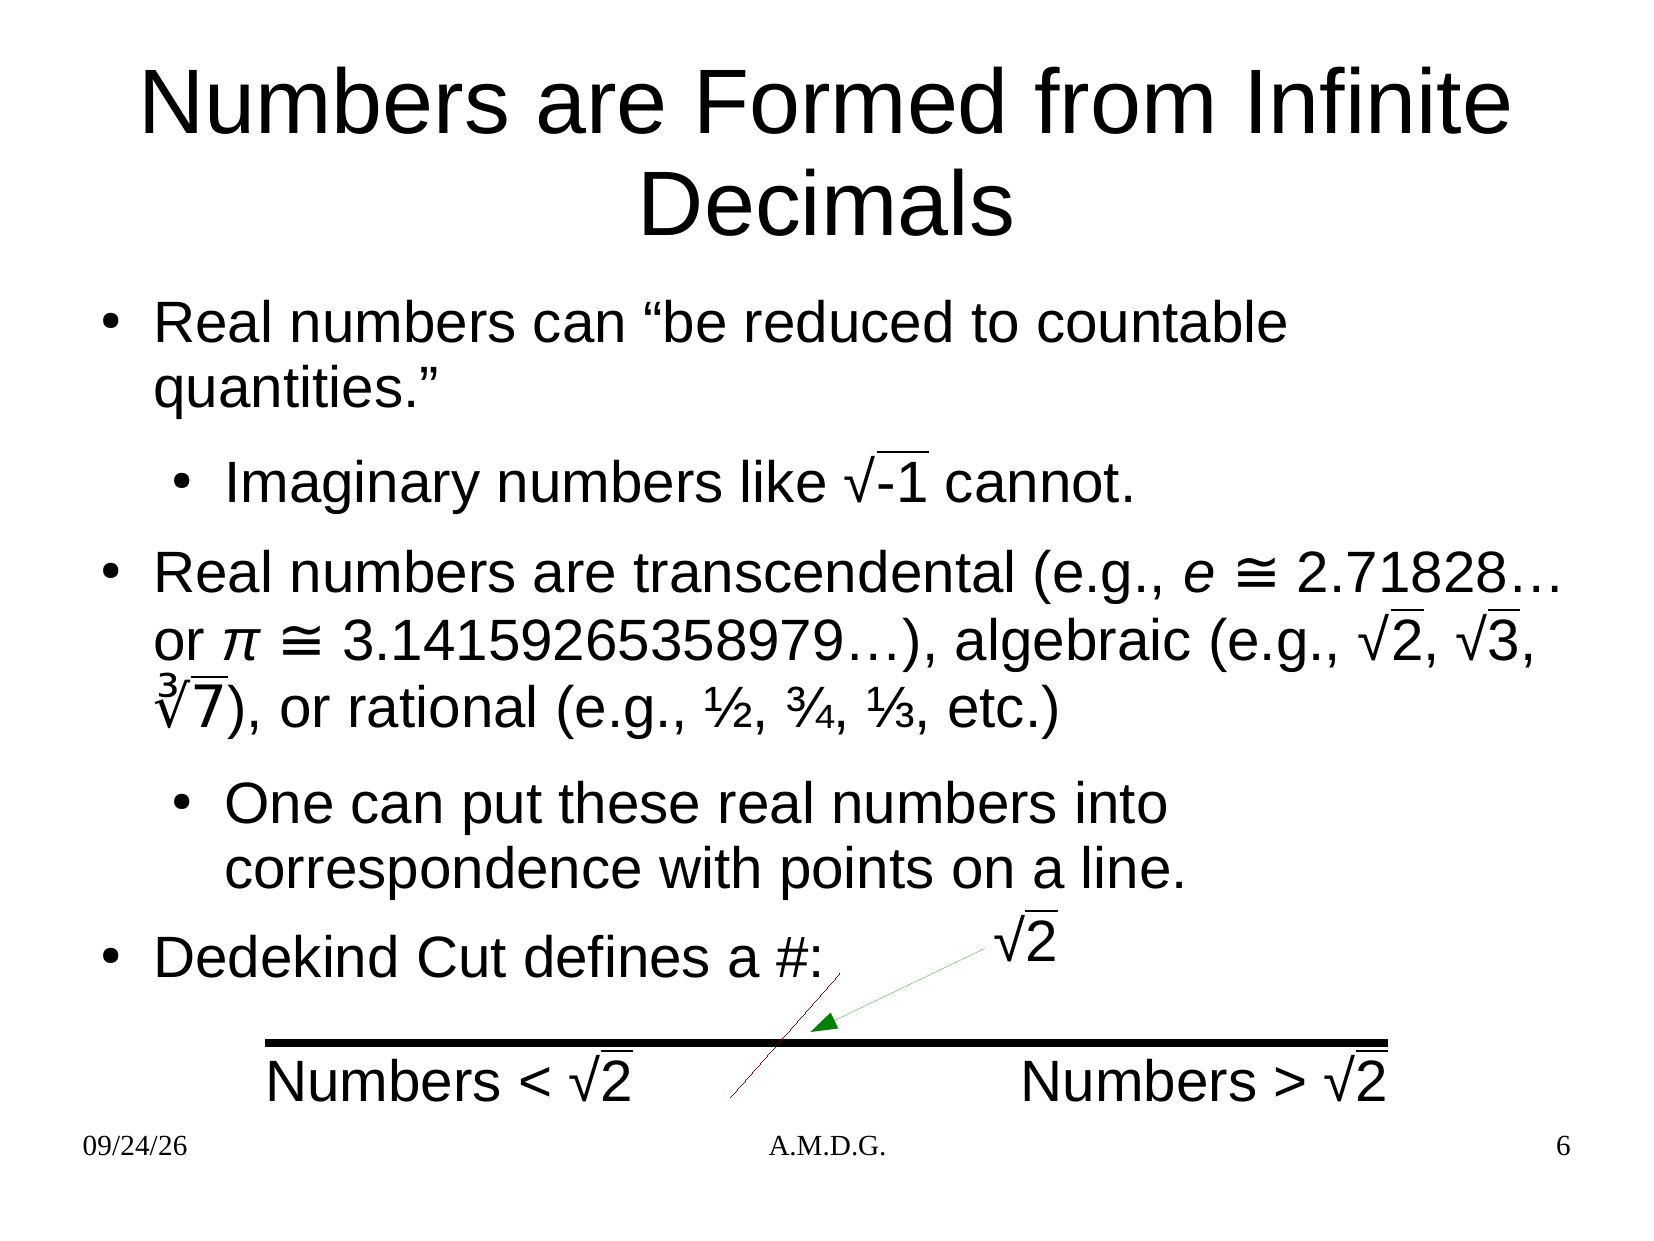

# Numbers are Formed from Infinite Decimals
Real numbers can “be reduced to countable quantities.”
Imaginary numbers like √-1 cannot.
Real numbers are transcendental (e.g., e ≅ 2.71828… or π ≅ 3.14159265358979…), algebraic (e.g., √2, √3, ∛7), or rational (e.g., ½, ¾, ⅓, etc.)
One can put these real numbers into correspondence with points on a line.
Dedekind Cut defines a #:
√2
Numbers < √2
Numbers > √2
A.M.D.G.
6